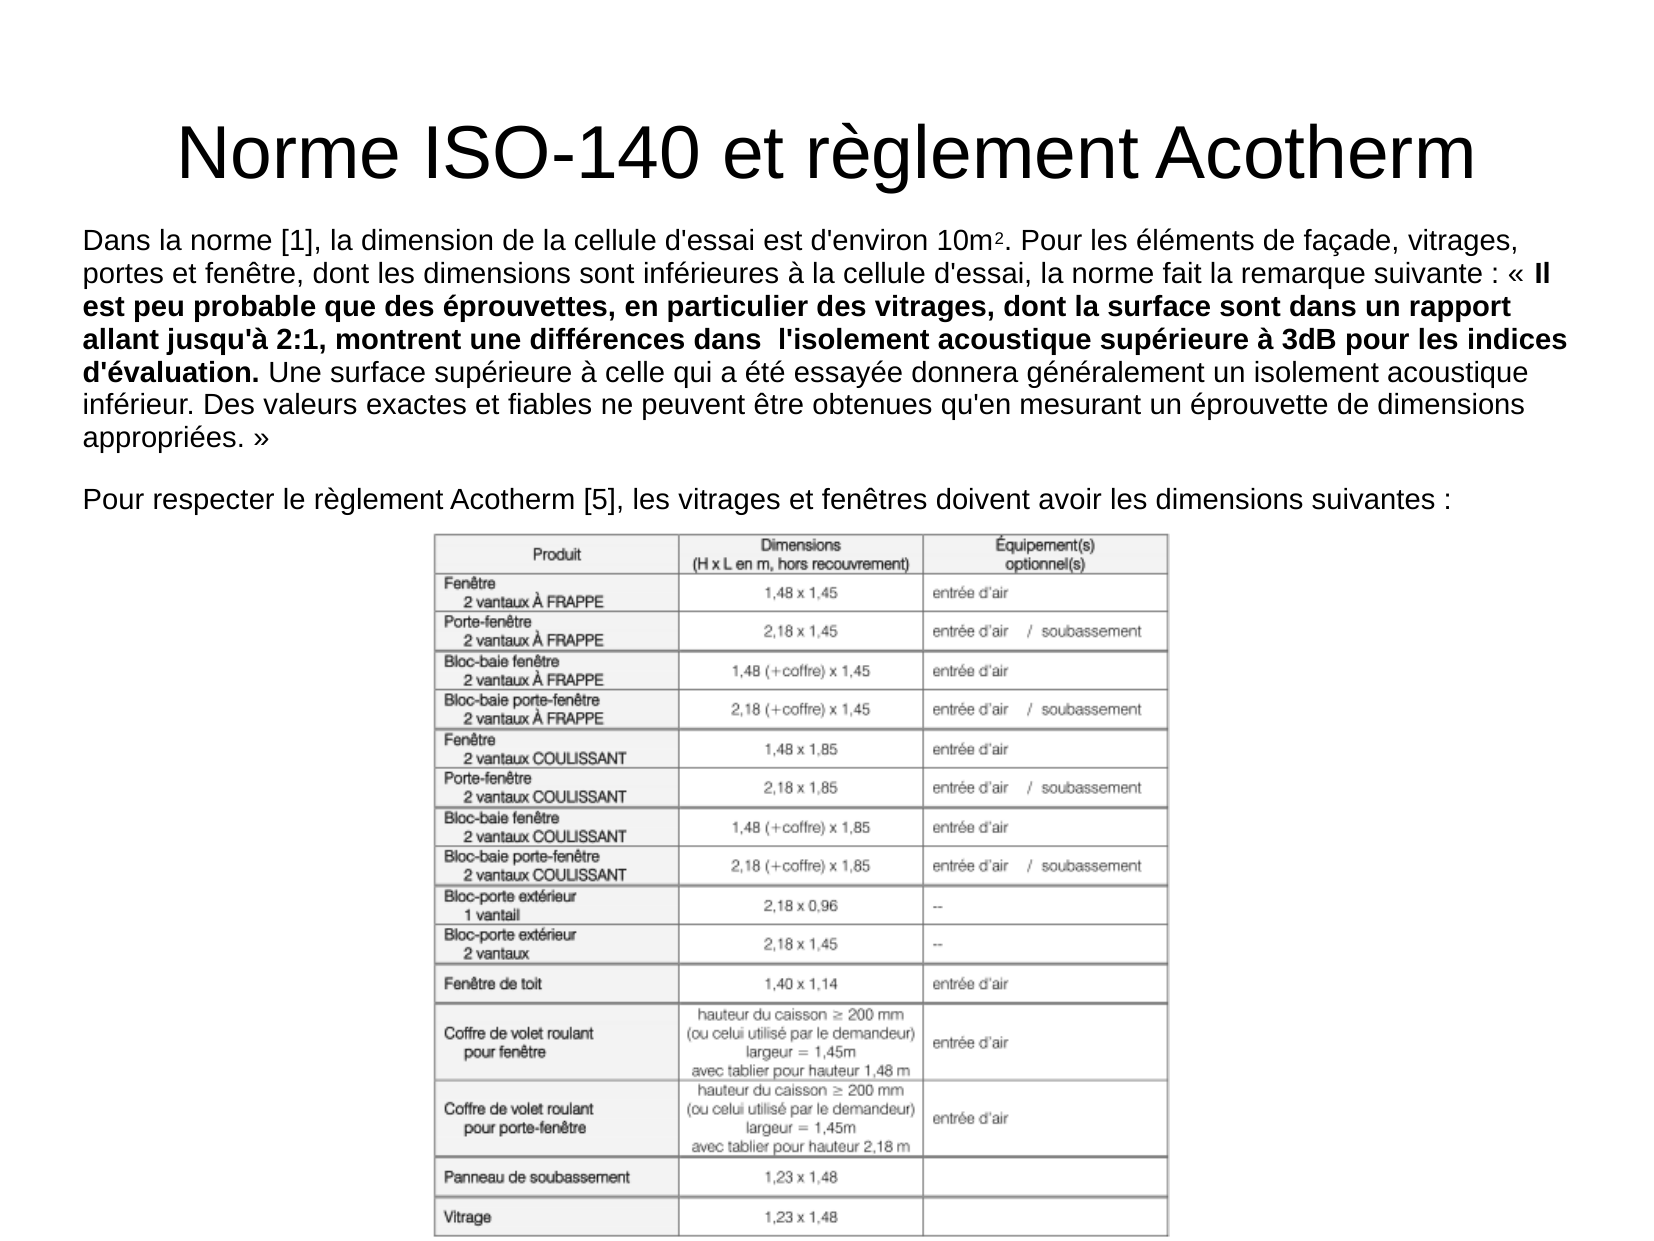

# Norme ISO-140 et règlement Acotherm
Dans la norme [1], la dimension de la cellule d'essai est d'environ 10m2. Pour les éléments de façade, vitrages, portes et fenêtre, dont les dimensions sont inférieures à la cellule d'essai, la norme fait la remarque suivante : « Il est peu probable que des éprouvettes, en particulier des vitrages, dont la surface sont dans un rapport allant jusqu'à 2:1, montrent une différences dans l'isolement acoustique supérieure à 3dB pour les indices d'évaluation. Une surface supérieure à celle qui a été essayée donnera généralement un isolement acoustique inférieur. Des valeurs exactes et fiables ne peuvent être obtenues qu'en mesurant un éprouvette de dimensions appropriées. »
Pour respecter le règlement Acotherm [5], les vitrages et fenêtres doivent avoir les dimensions suivantes :